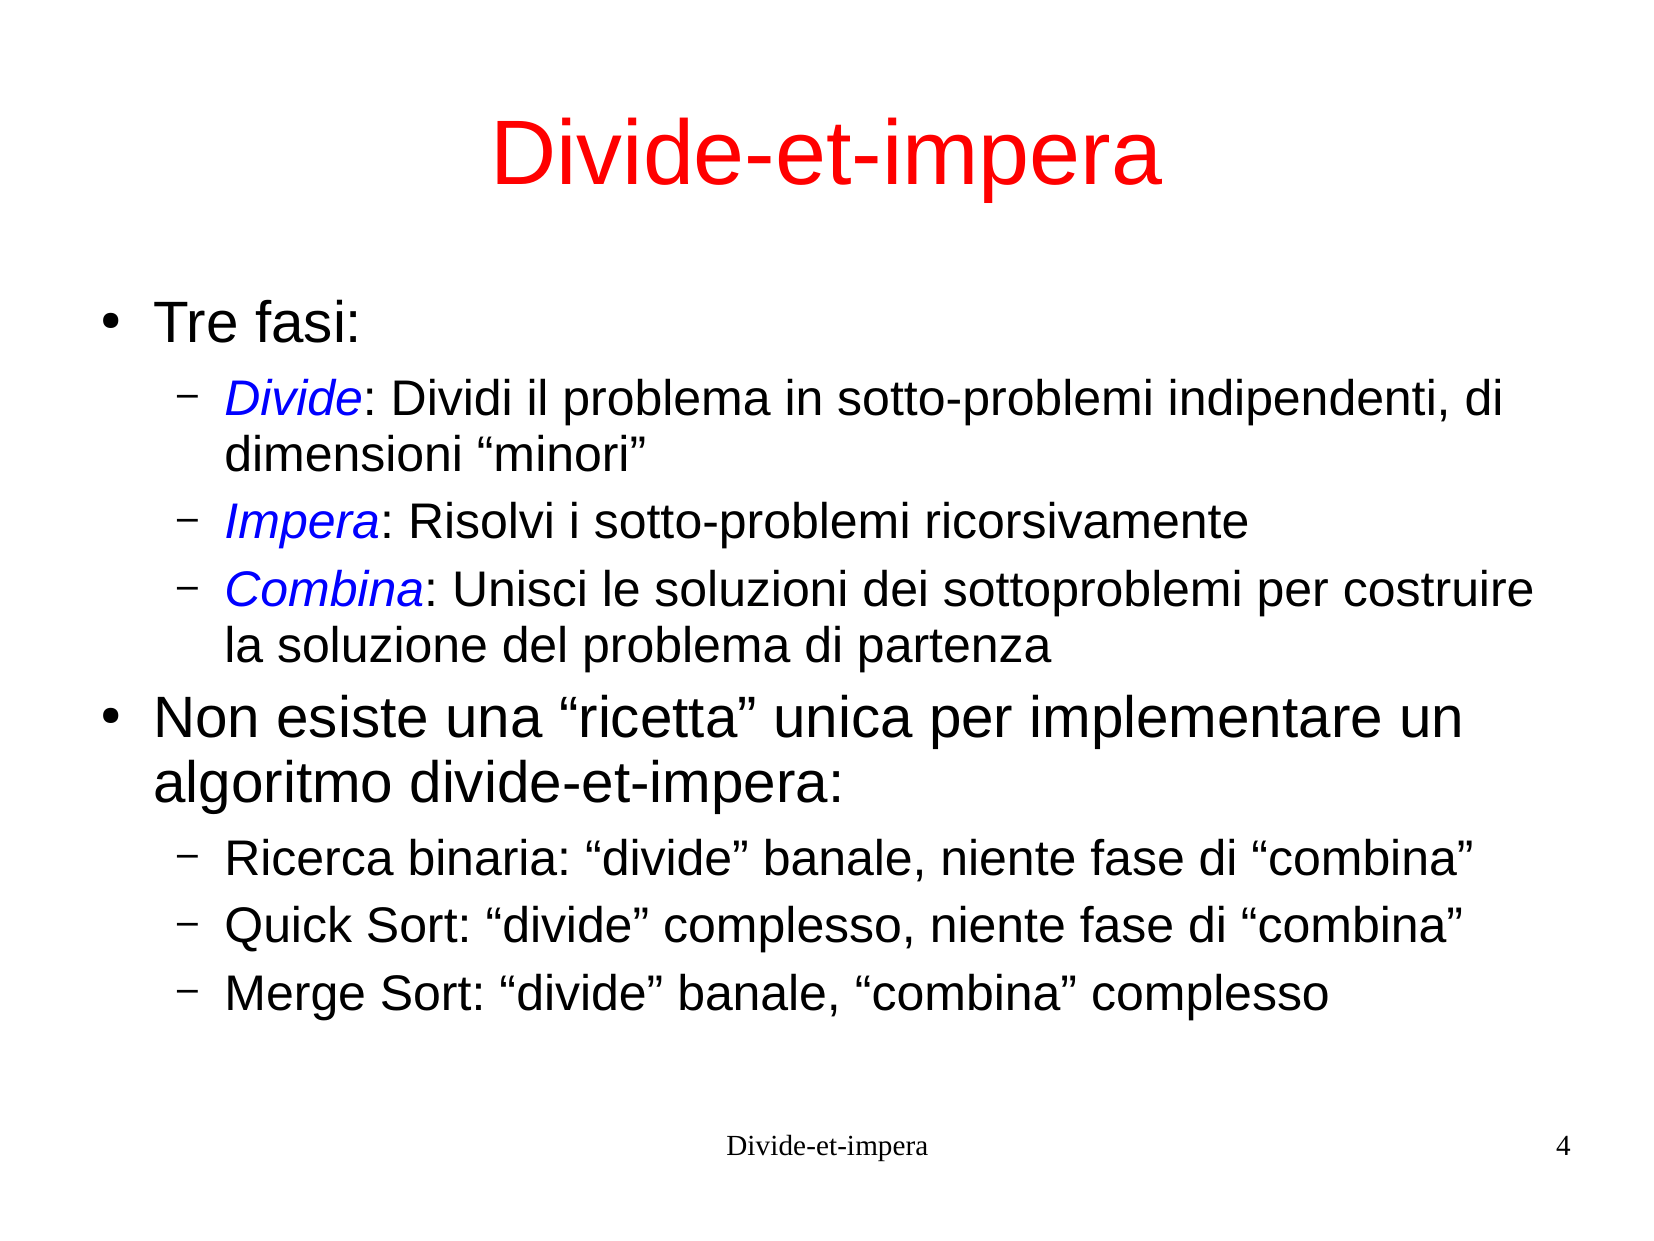

# Divide-et-impera
Tre fasi:
Divide: Dividi il problema in sotto-problemi indipendenti, di dimensioni “minori”
Impera: Risolvi i sotto-problemi ricorsivamente
Combina: Unisci le soluzioni dei sottoproblemi per costruire la soluzione del problema di partenza
Non esiste una “ricetta” unica per implementare un algoritmo divide-et-impera:
Ricerca binaria: “divide” banale, niente fase di “combina”
Quick Sort: “divide” complesso, niente fase di “combina”
Merge Sort: “divide” banale, “combina” complesso
Divide-et-impera
4